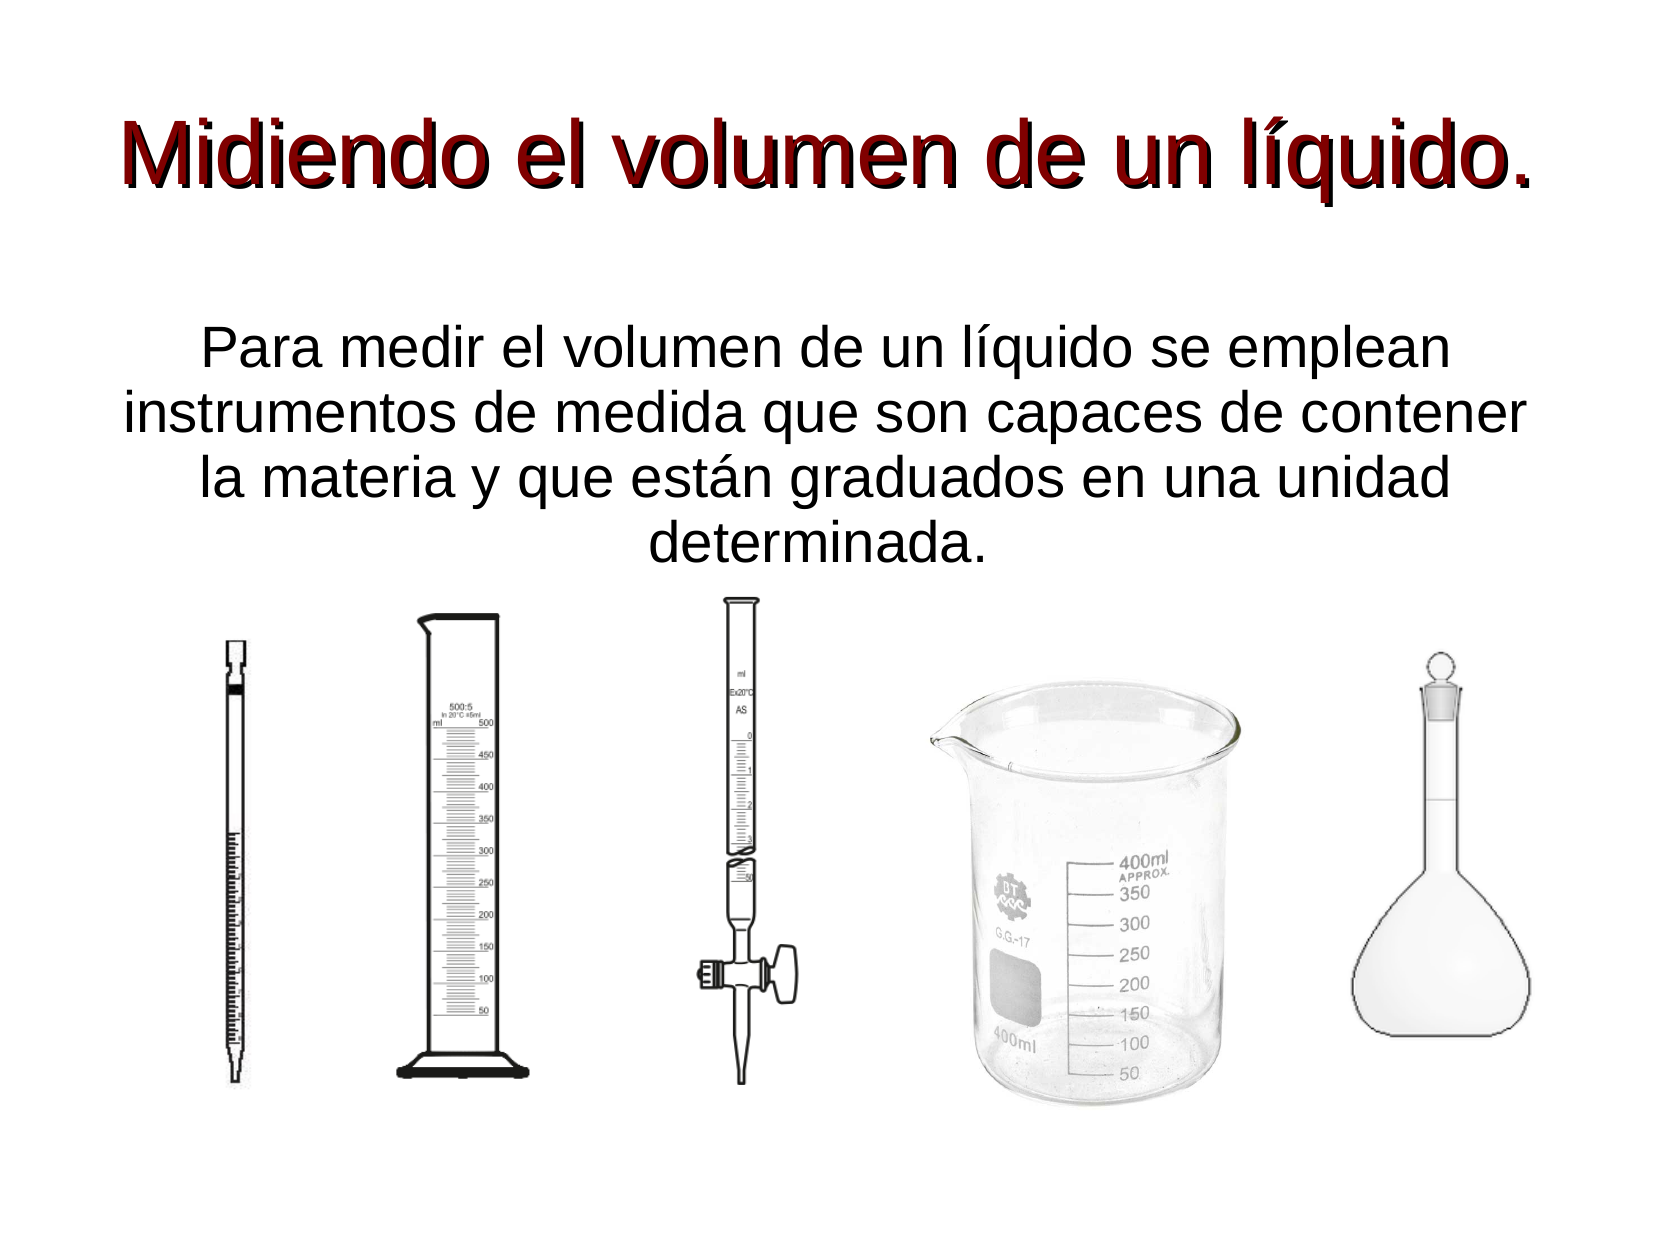

# Midiendo el volumen de un líquido.
Para medir el volumen de un líquido se emplean instrumentos de medida que son capaces de contener la materia y que están graduados en una unidad determinada.